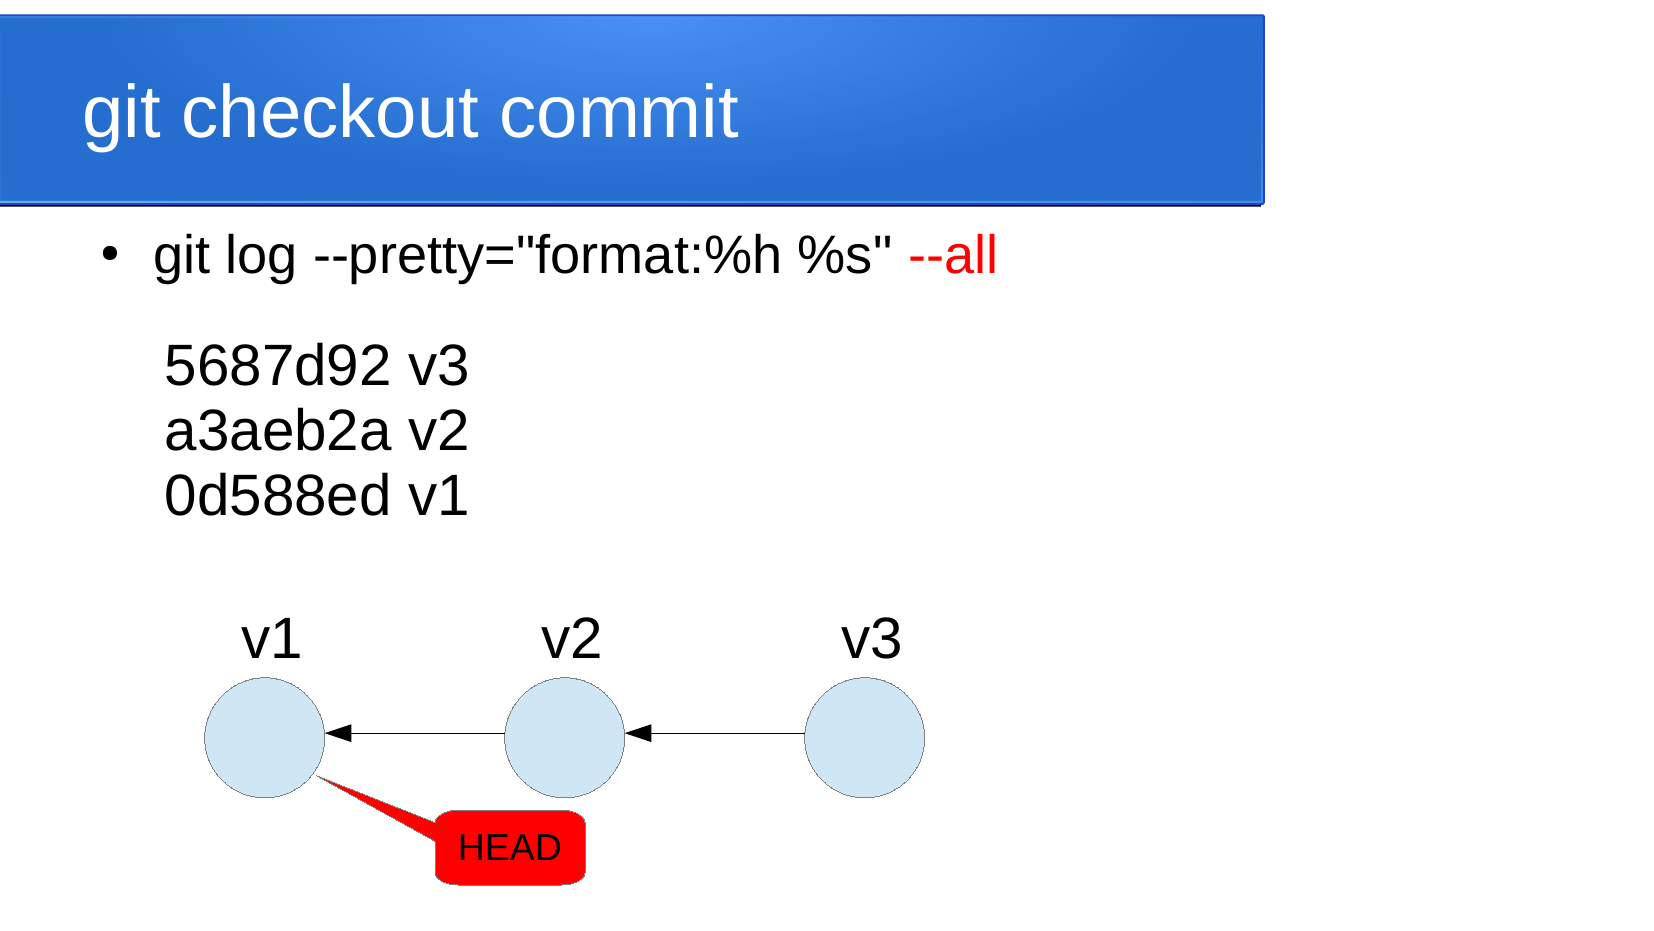

# git checkout commit
git log --pretty="format:%h %s" --all
5687d92 v3
a3aeb2a v2
0d588ed v1
v1
v2
v3
 HEAD